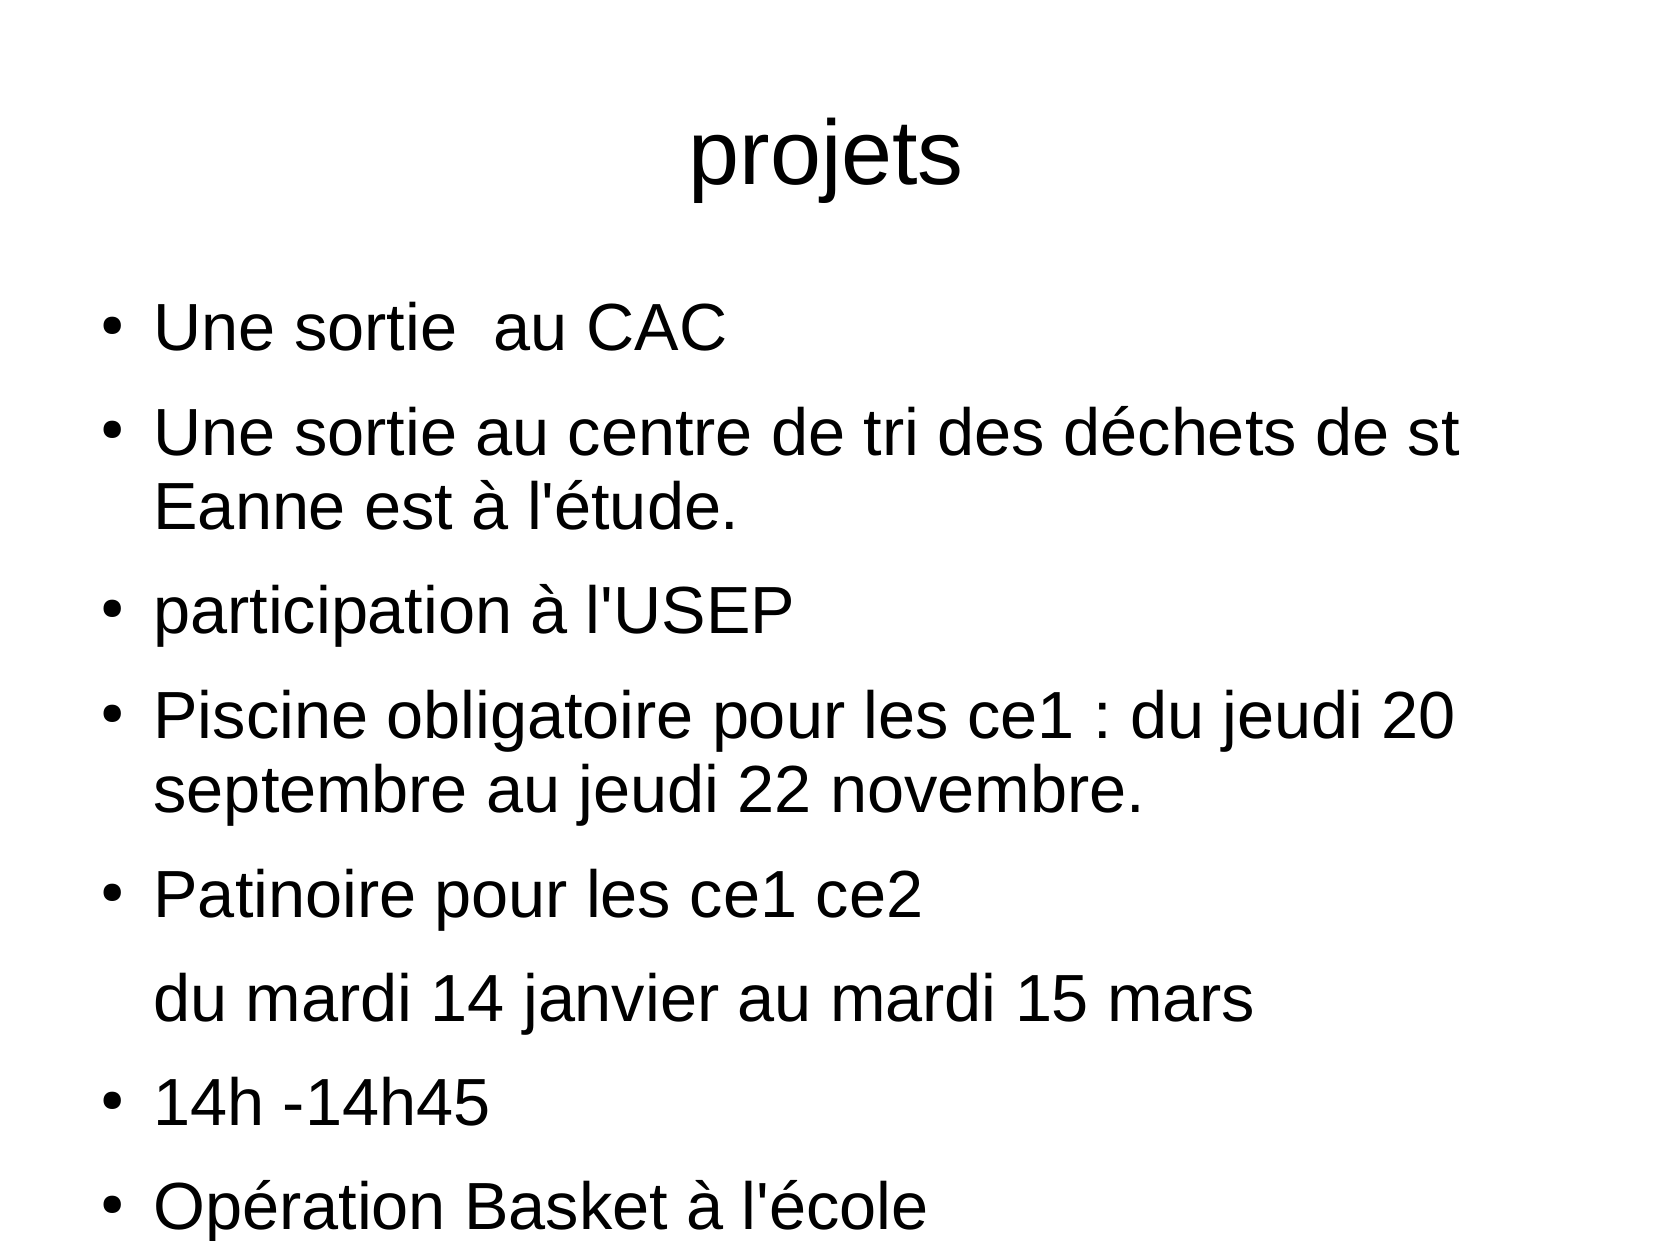

# projets
Une sortie au CAC
Une sortie au centre de tri des déchets de st Eanne est à l'étude.
participation à l'USEP
Piscine obligatoire pour les ce1 : du jeudi 20 septembre au jeudi 22 novembre.
Patinoire pour les ce1 ce2
du mardi 14 janvier au mardi 15 mars
14h -14h45
Opération Basket à l'école